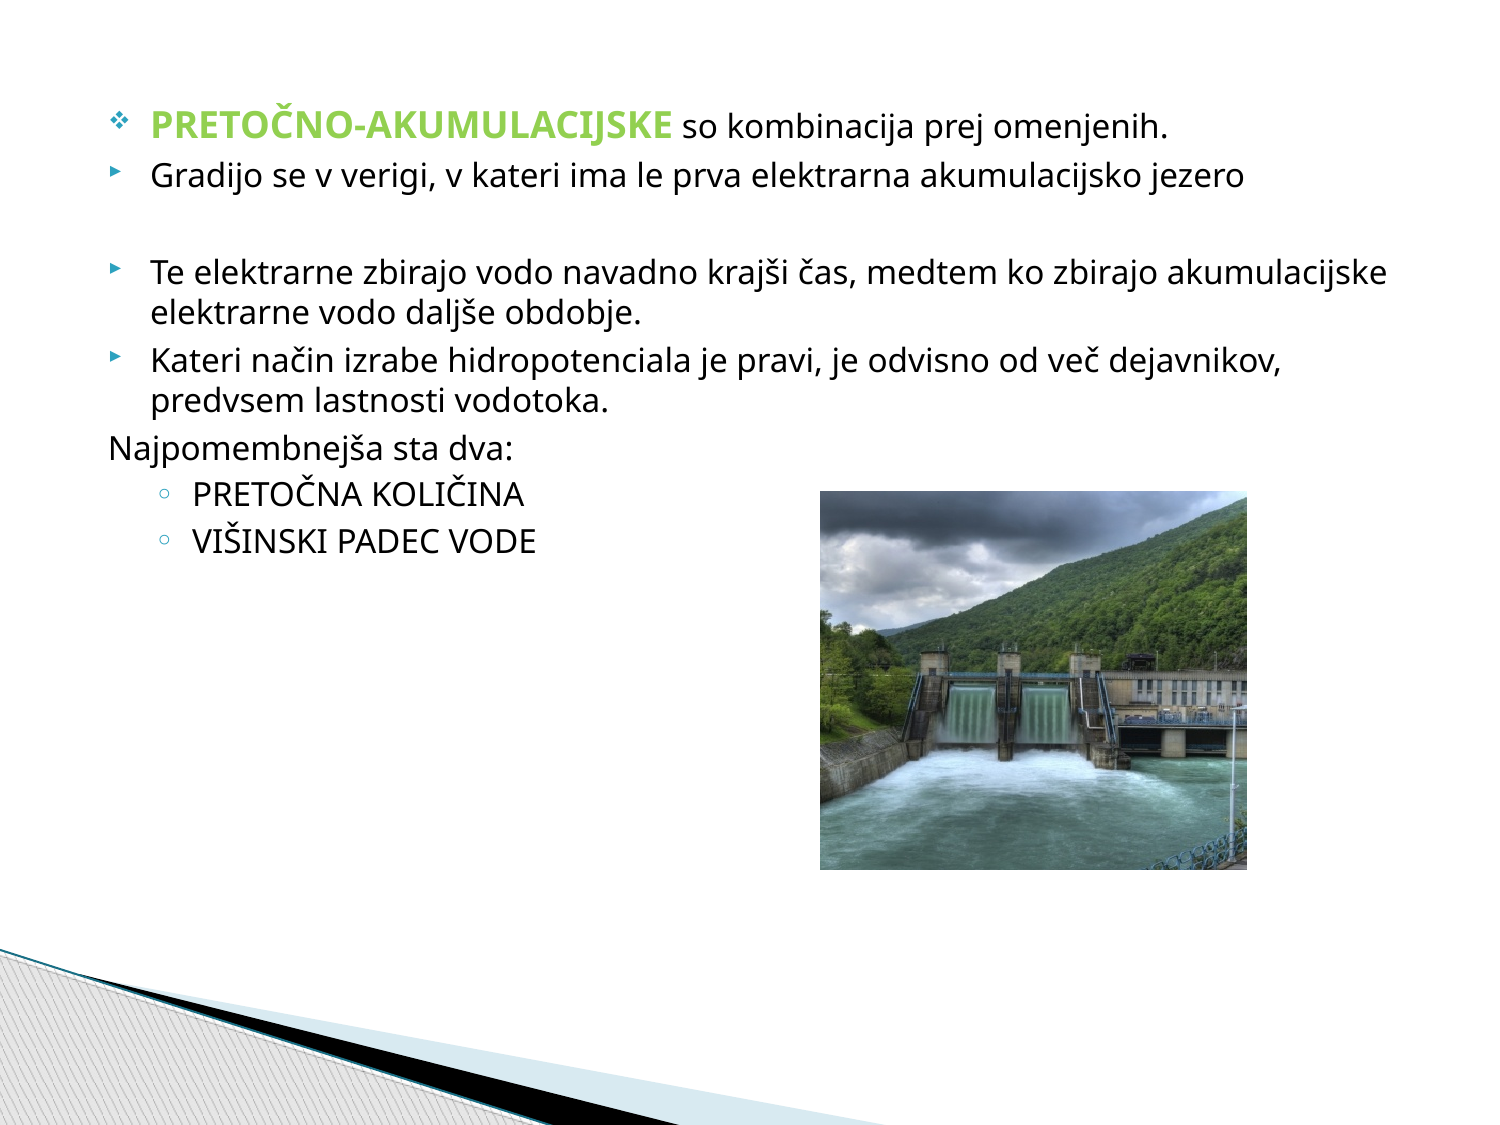

# PRETOČNO-AKUMULACIJSKE so kombinacija prej omenjenih.
Gradijo se v verigi, v kateri ima le prva elektrarna akumulacijsko jezero
Te elektrarne zbirajo vodo navadno krajši čas, medtem ko zbirajo akumulacijske elektrarne vodo daljše obdobje.
Kateri način izrabe hidropotenciala je pravi, je odvisno od več dejavnikov, predvsem lastnosti vodotoka.
Najpomembnejša sta dva:
PRETOČNA KOLIČINA
VIŠINSKI PADEC VODE